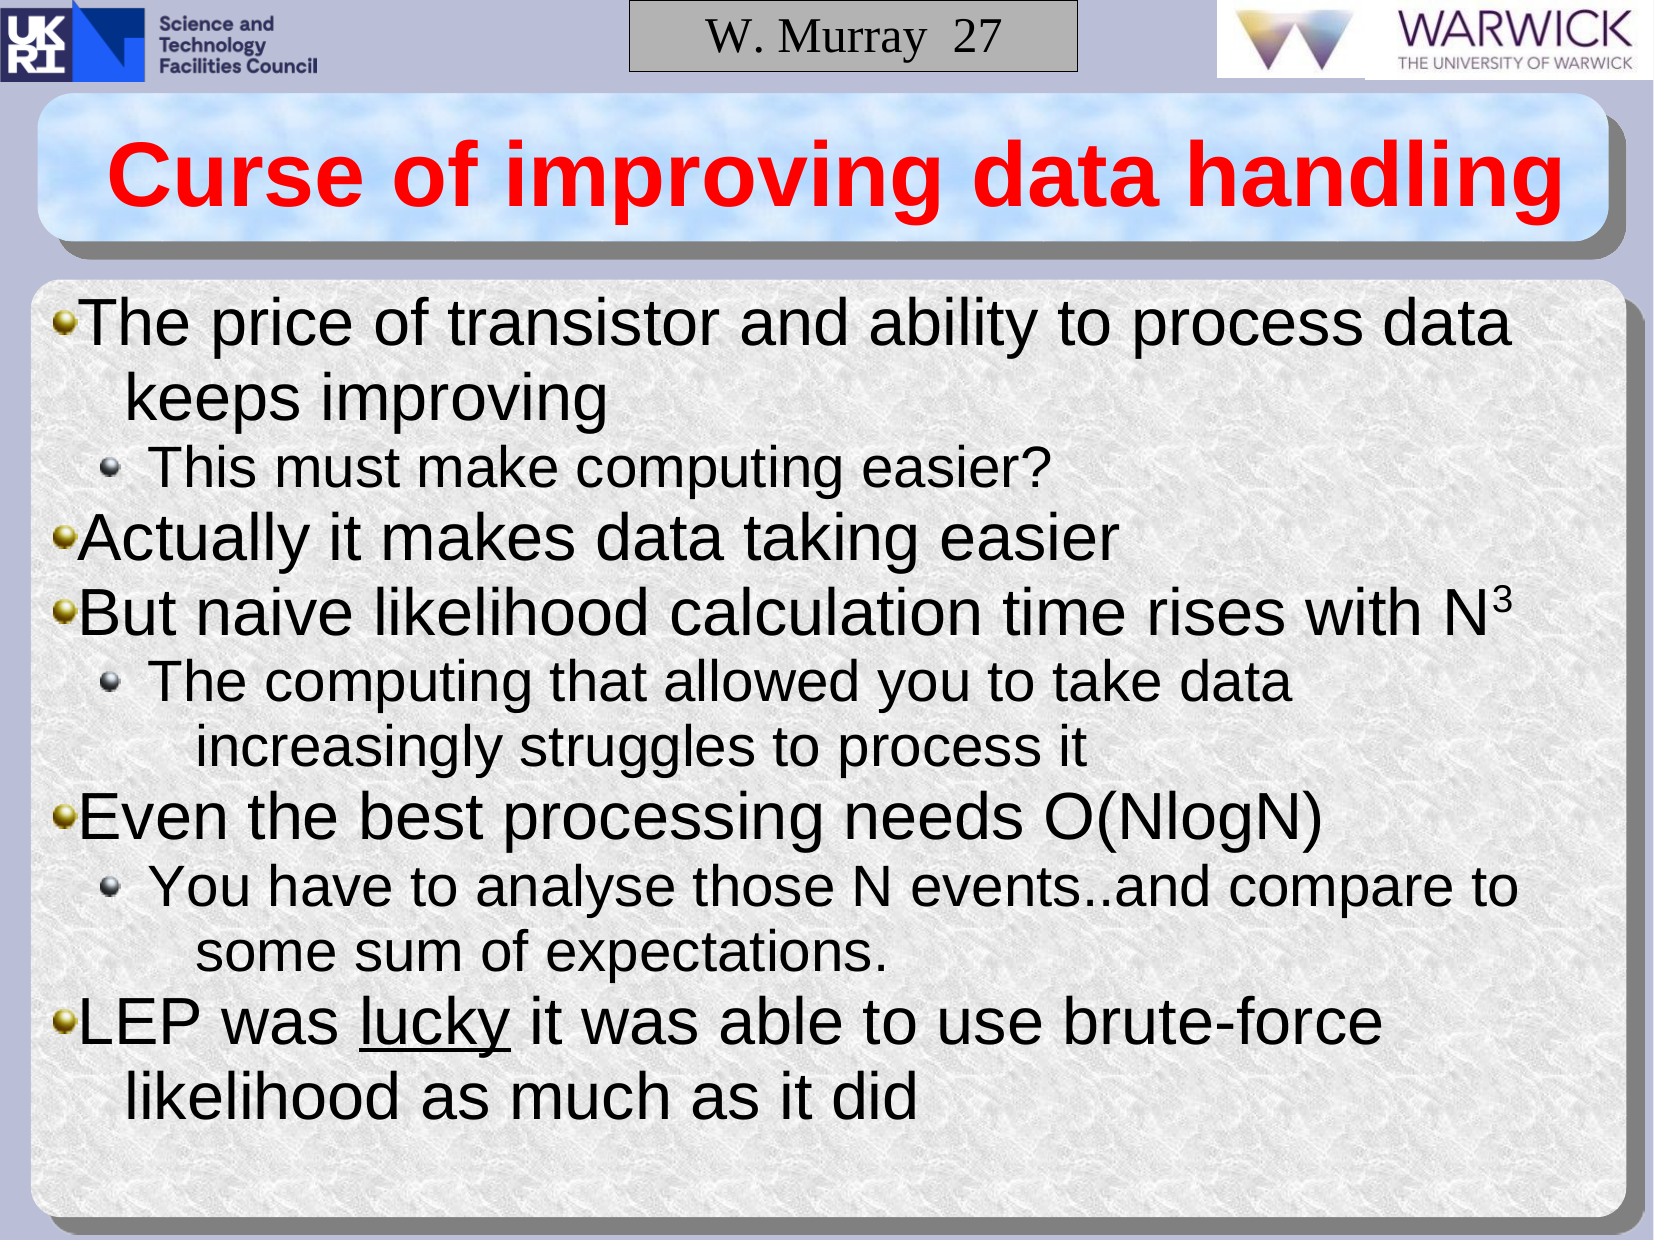

# Curse of improving data handling
The price of transistor and ability to process data keeps improving
This must make computing easier?
Actually it makes data taking easier
But naive likelihood calculation time rises with N3
The computing that allowed you to take data increasingly struggles to process it
Even the best processing needs O(NlogN)
You have to analyse those N events..and compare to some sum of expectations.
LEP was lucky it was able to use brute-force likelihood as much as it did